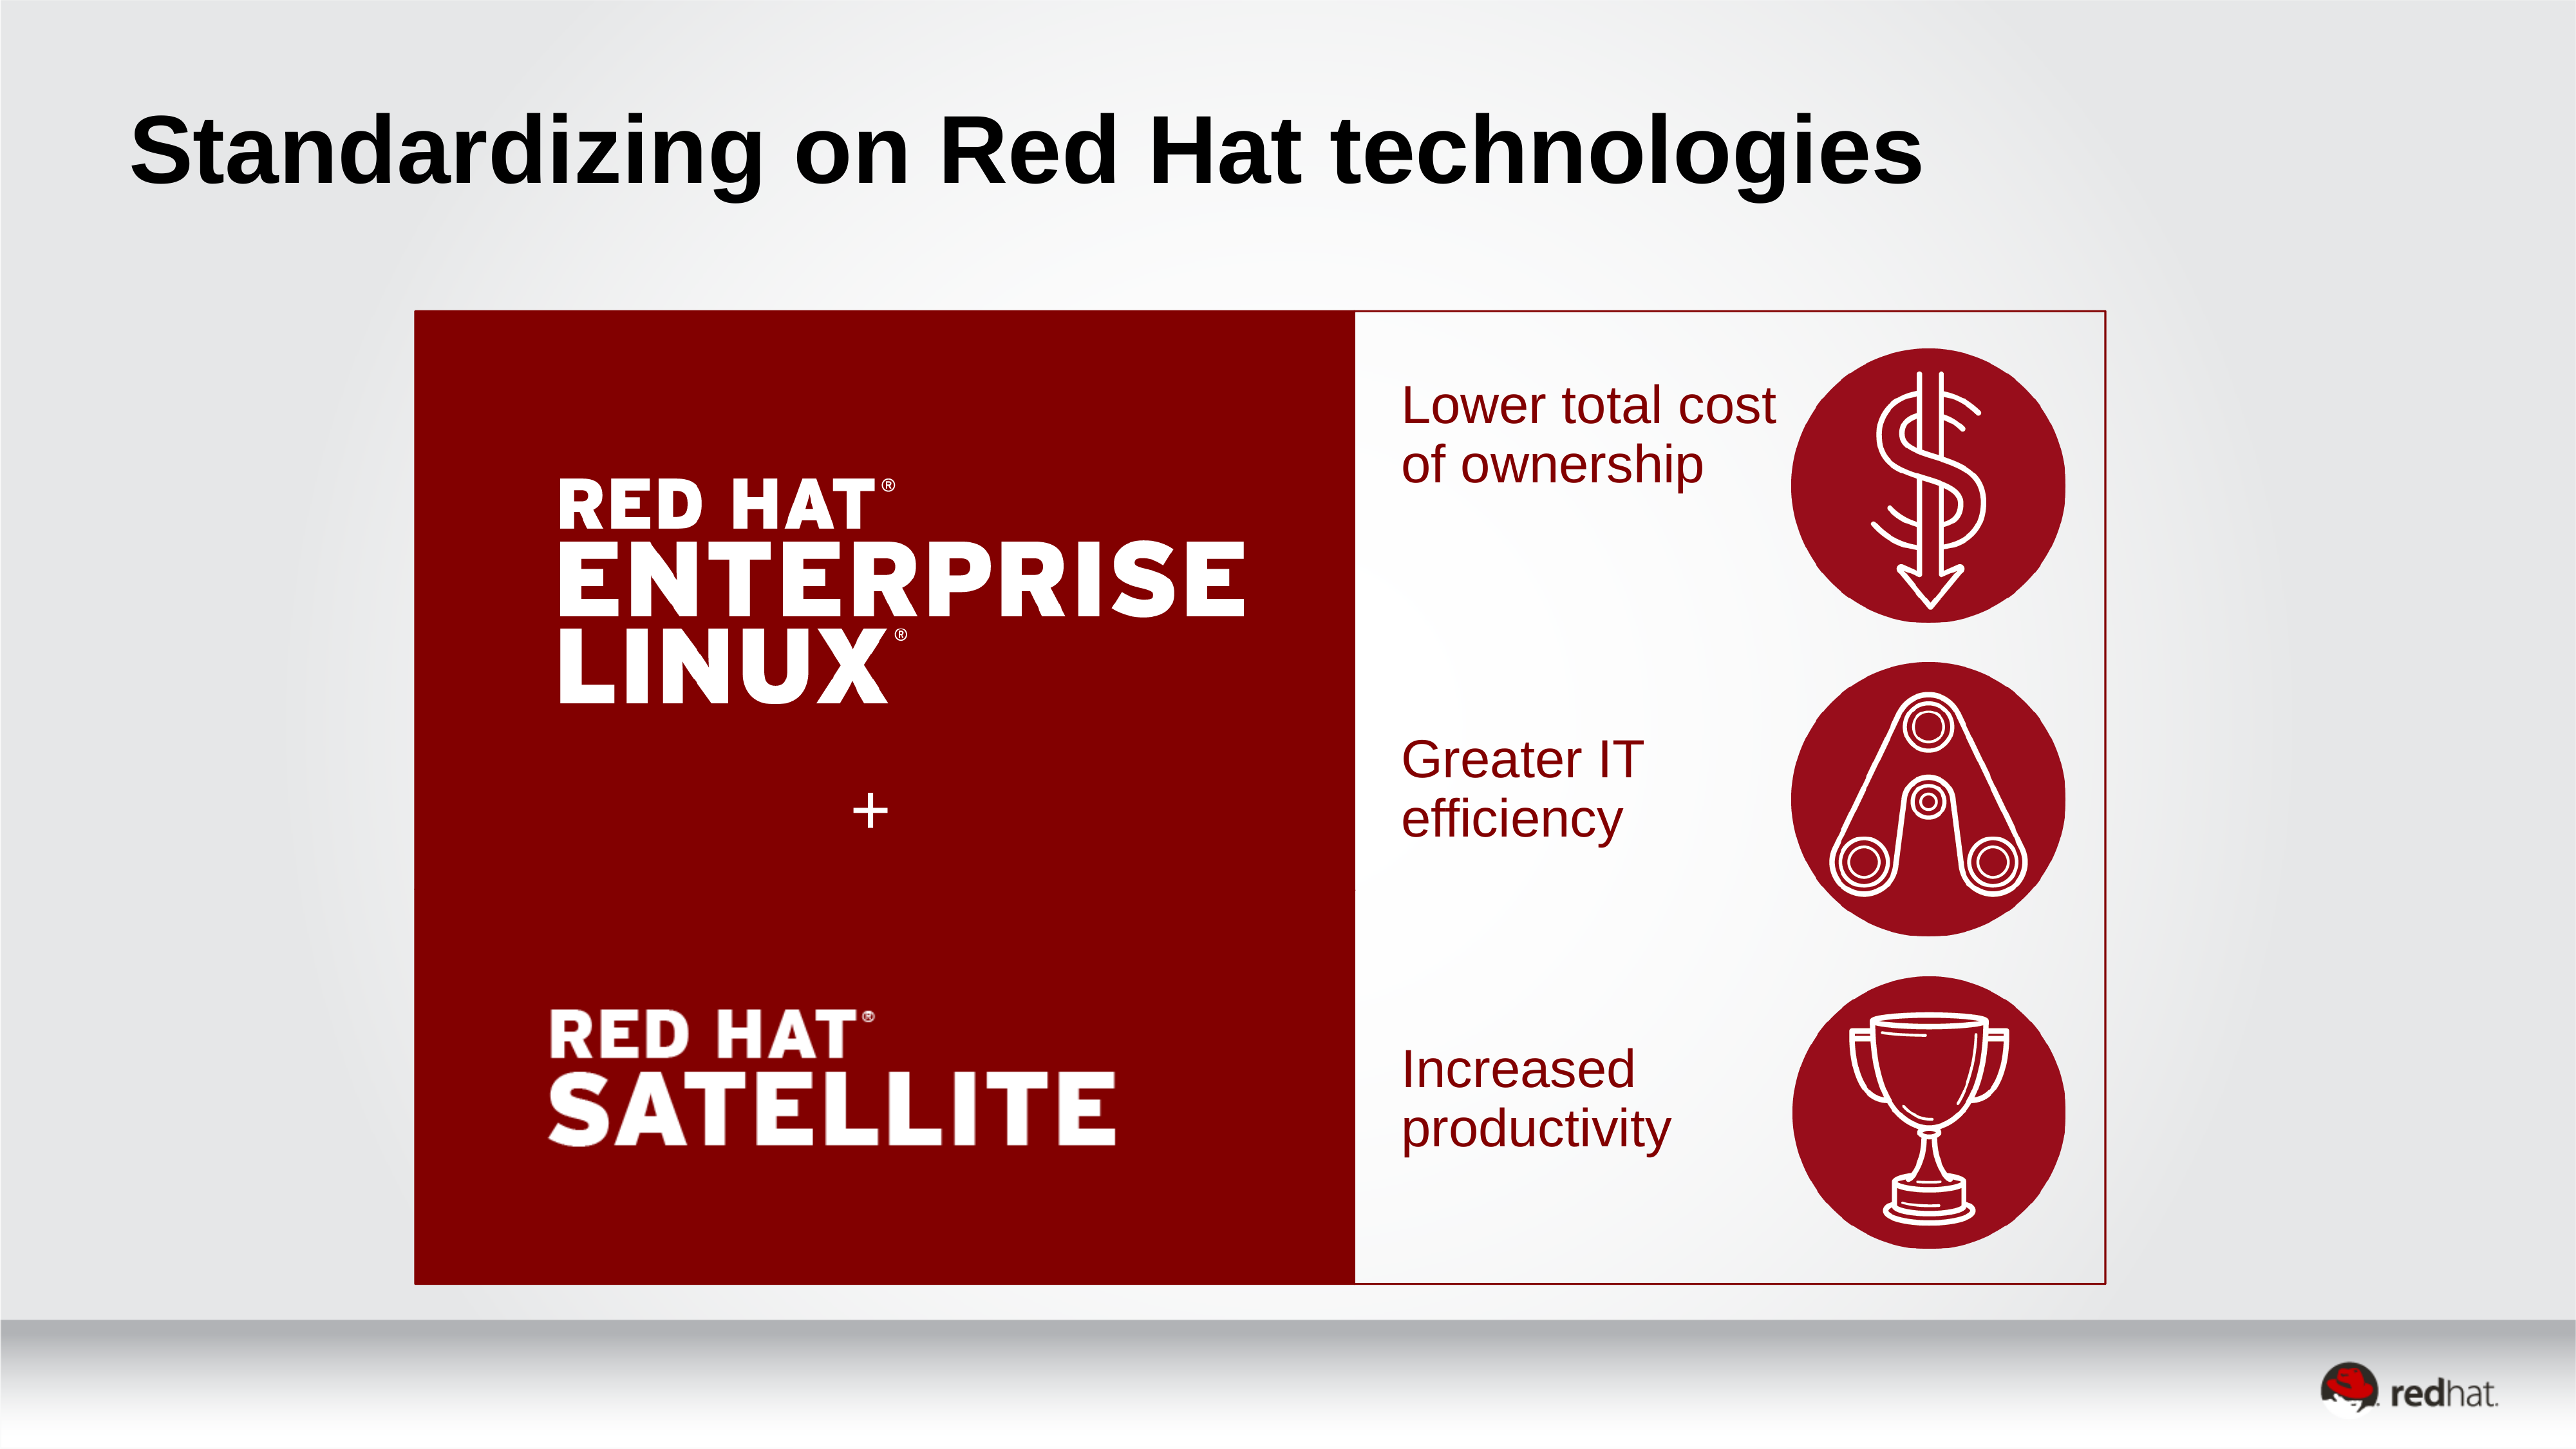

# Standardizing on Red Hat technologies
Lower total cost of ownership
Greater IT efficiency
+
Increased productivity